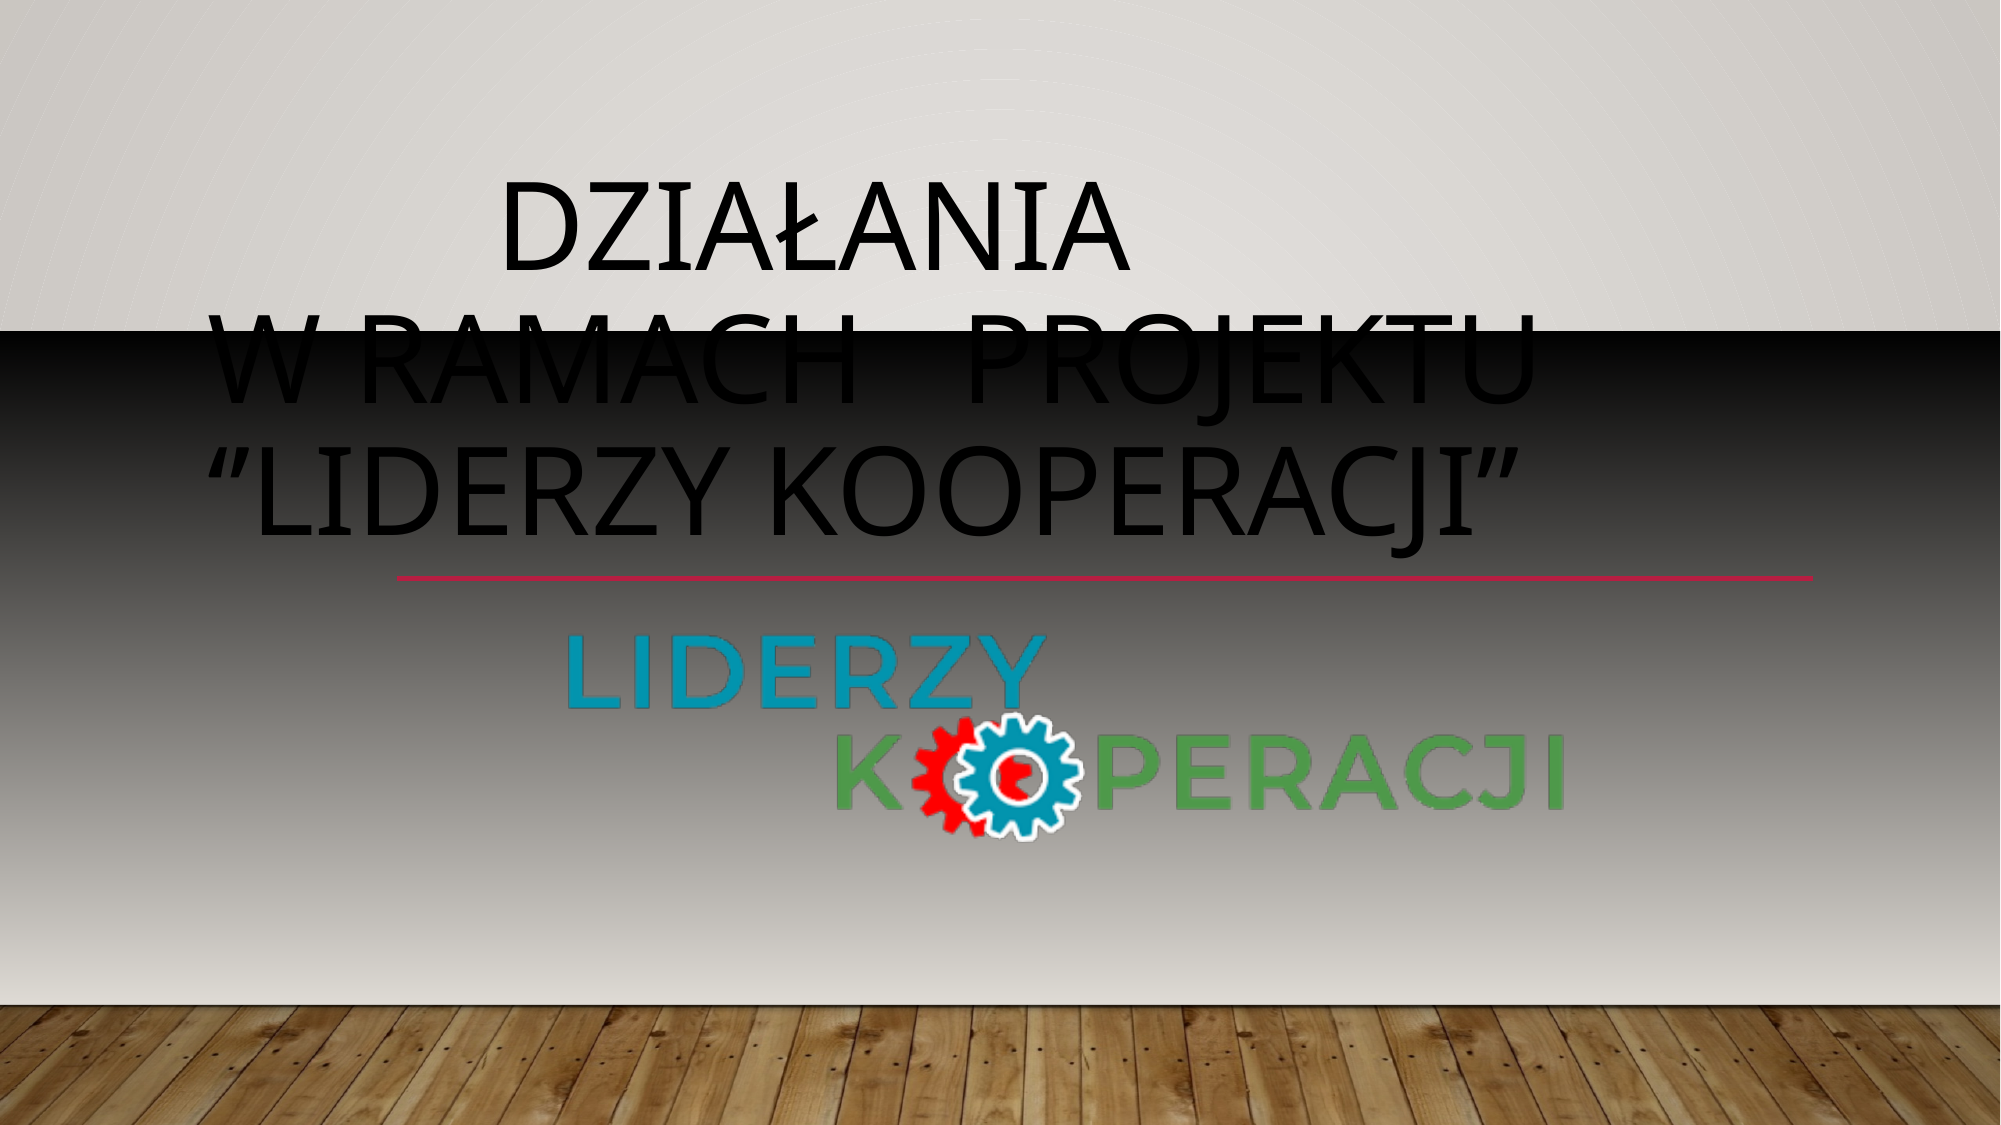

# DZIAŁANIA W RAMACH   PROJEKTU ‘’LIDERZY KOOPERACJI’’